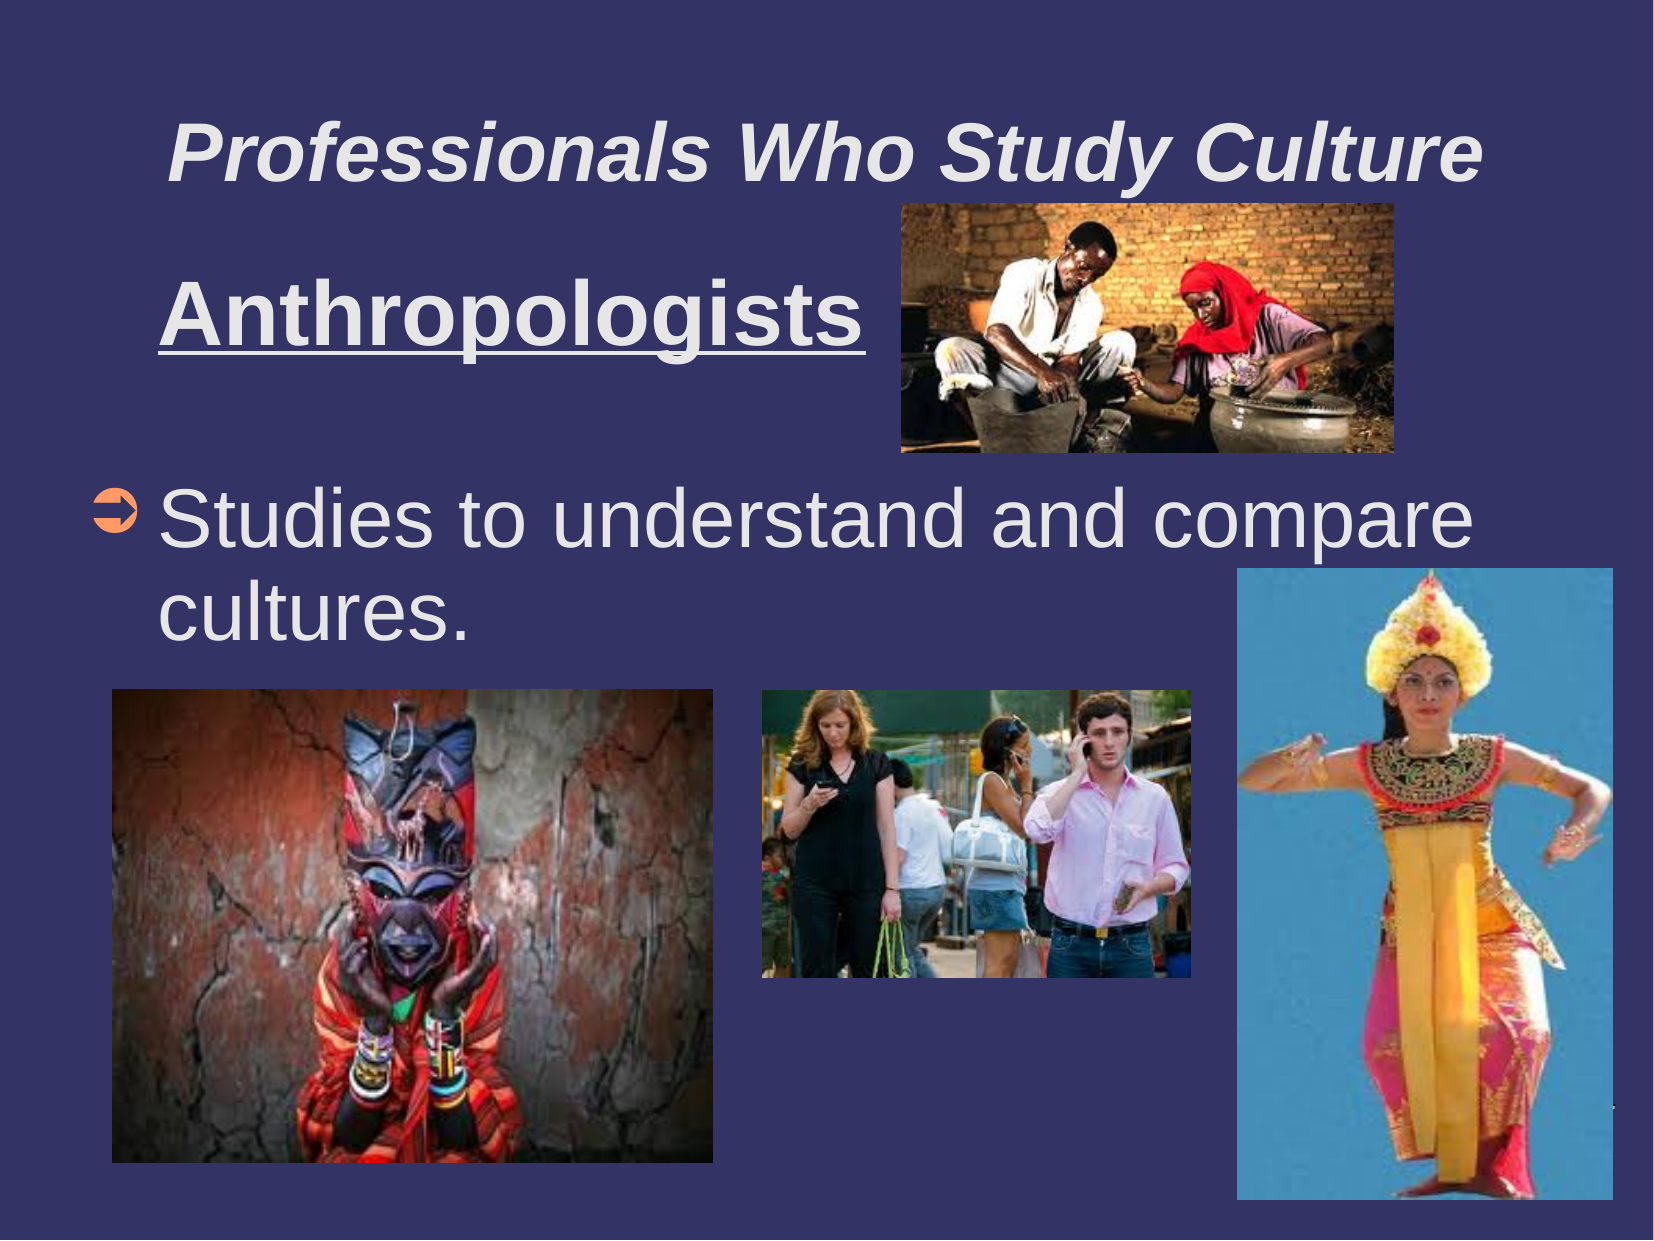

# Professionals Who Study Culture
Anthropologists
Studies to understand and compare cultures.